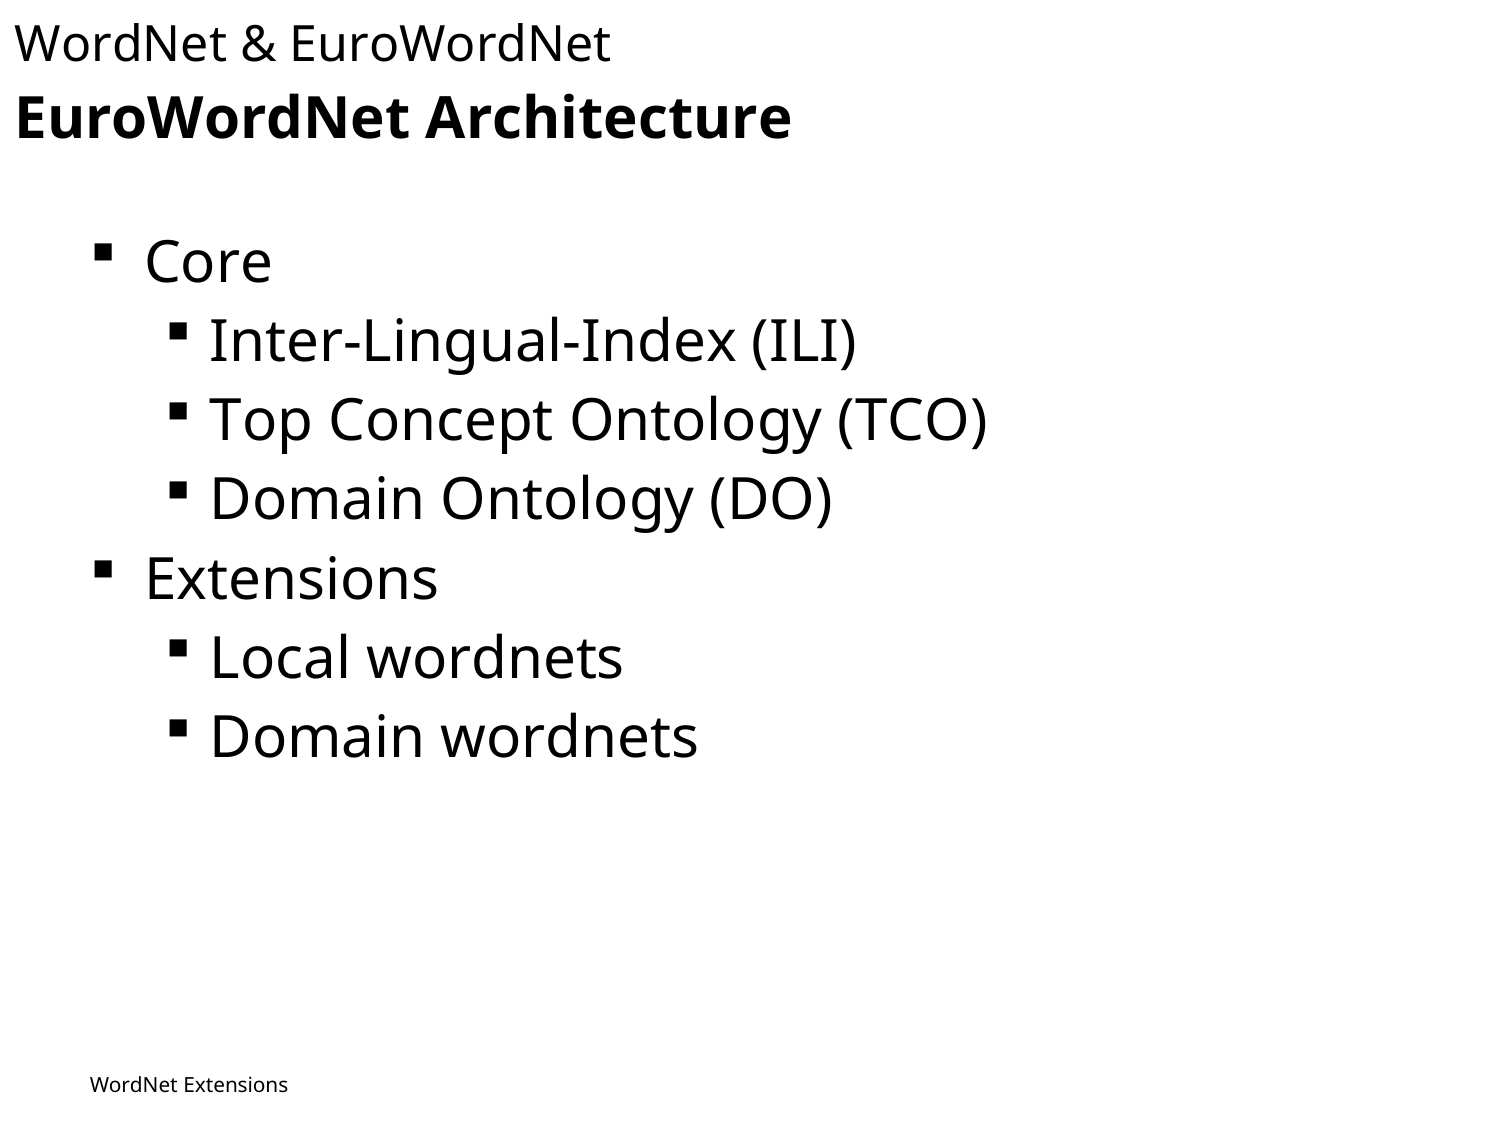

WordNet & EuroWordNet
EuroWordNet Architecture
# Core
Inter-Lingual-Index (ILI)
Top Concept Ontology (TCO)
Domain Ontology (DO)
Extensions
Local wordnets
Domain wordnets